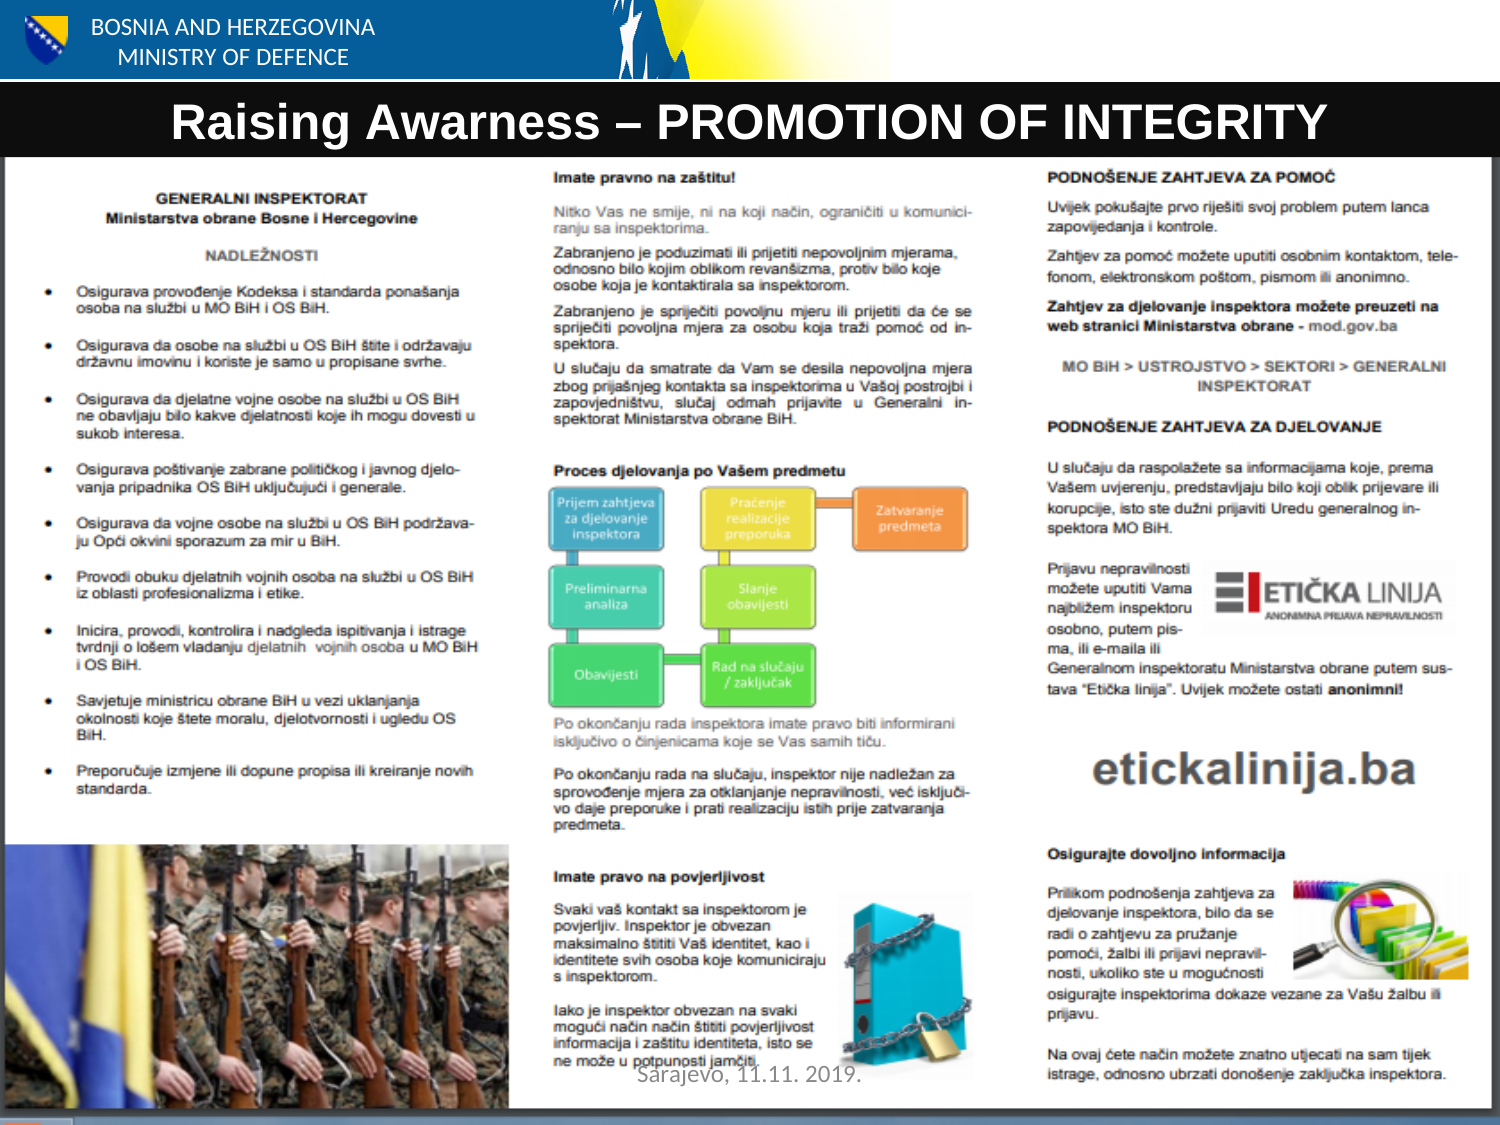

Raising Awarness – PROMOTION OF INTEGRITY
Sarajevo, 11.11. 2019.